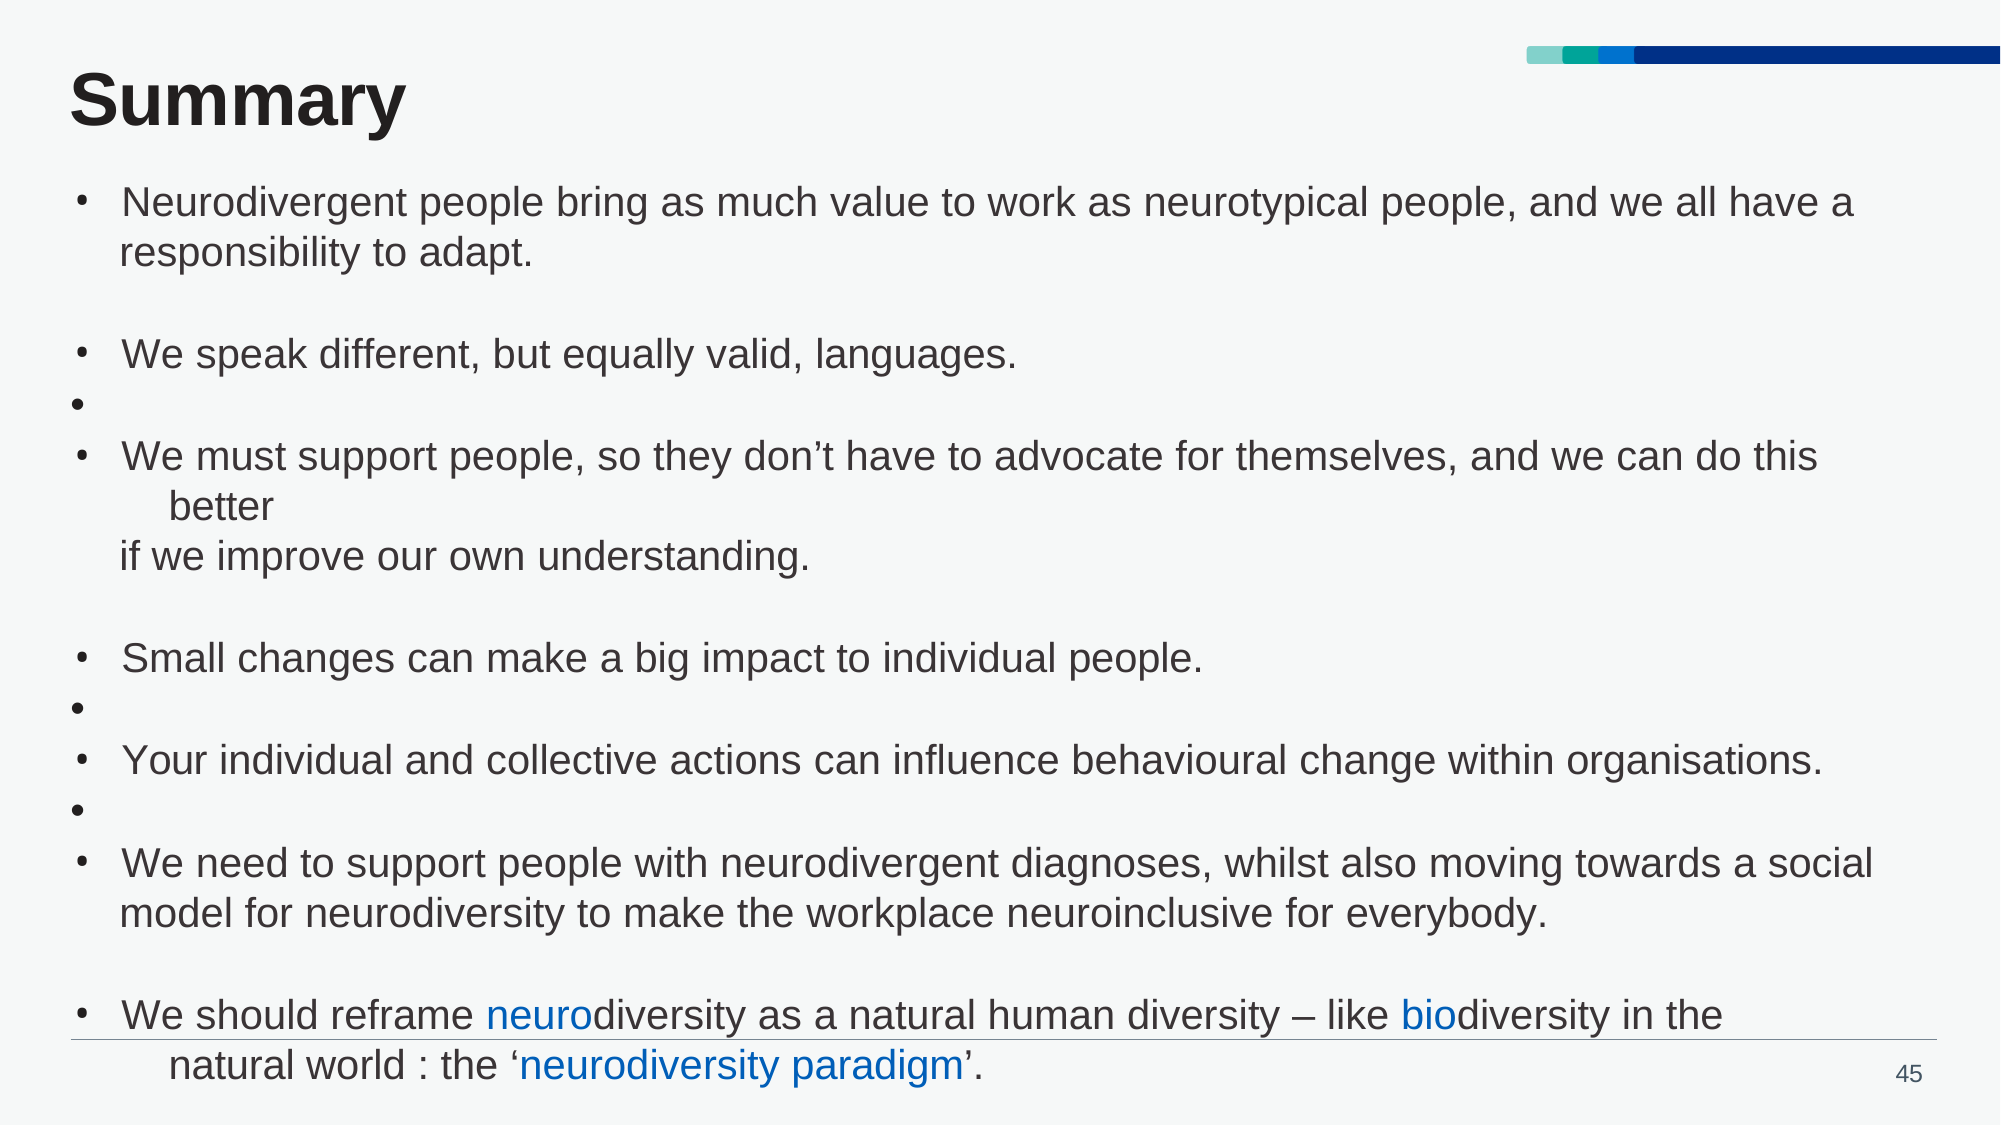

# Summary
Neurodivergent people bring as much value to work as neurotypical people, and we all have a
responsibility to adapt.
We speak different, but equally valid, languages.
We must support people, so they don’t have to advocate for themselves, and we can do this better
if we improve our own understanding.
Small changes can make a big impact to individual people.
Your individual and collective actions can influence behavioural change within organisations.
We need to support people with neurodivergent diagnoses, whilst also moving towards a social
model for neurodiversity to make the workplace neuroinclusive for everybody.
We should reframe neurodiversity as a natural human diversity – like biodiversity in the natural world : the ‘neurodiversity paradigm’.